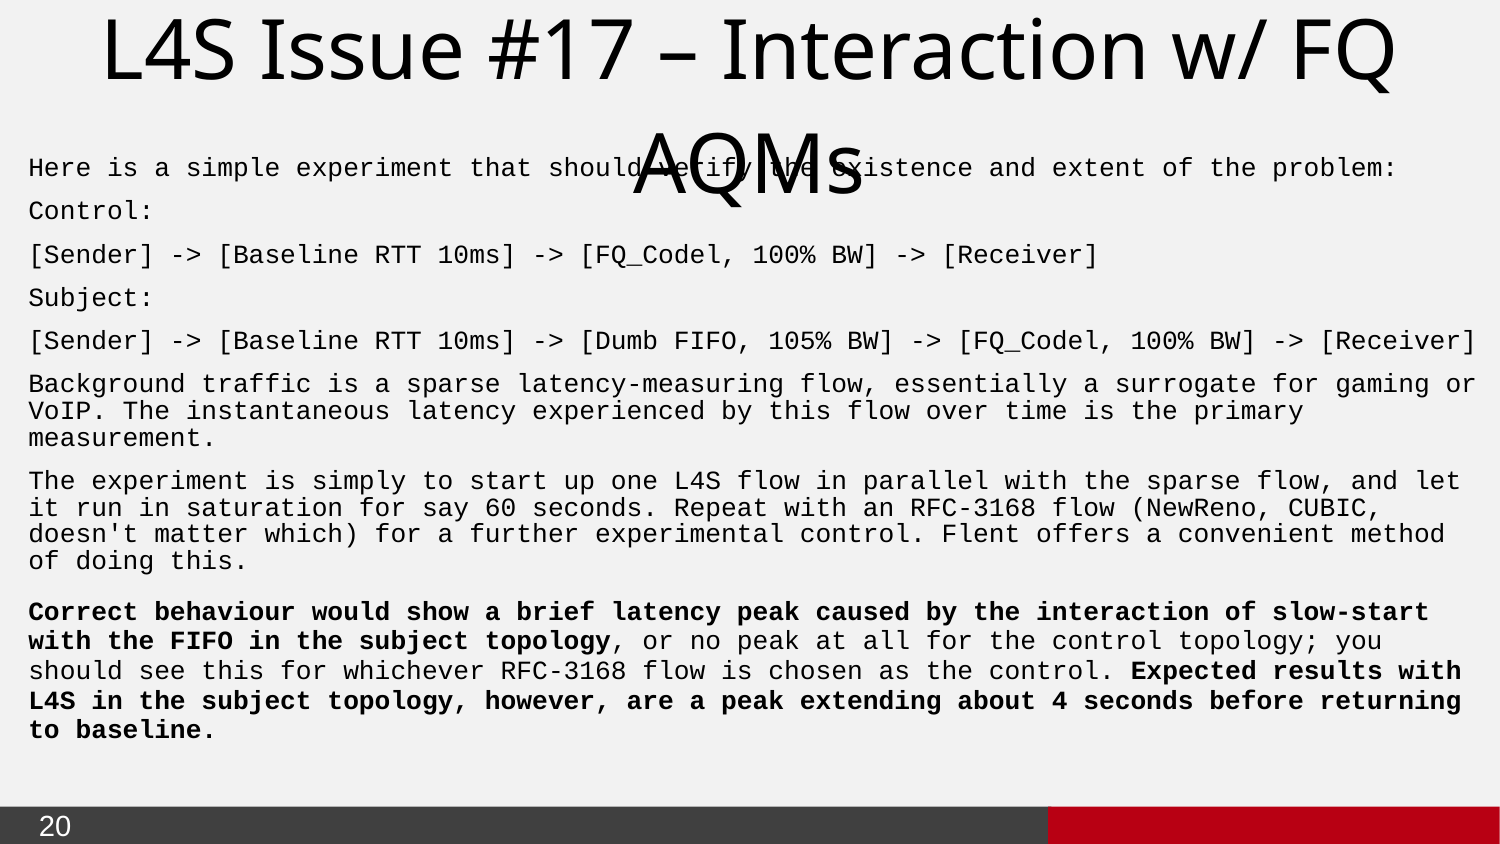

# L4S Issue #17 – Interaction w/ FQ AQMs
Here is a simple experiment that should verify the existence and extent of the problem:
Control:
[Sender] -> [Baseline RTT 10ms] -> [FQ_Codel, 100% BW] -> [Receiver]
Subject:
[Sender] -> [Baseline RTT 10ms] -> [Dumb FIFO, 105% BW] -> [FQ_Codel, 100% BW] -> [Receiver]
Background traffic is a sparse latency-measuring flow, essentially a surrogate for gaming or VoIP. The instantaneous latency experienced by this flow over time is the primary measurement.
The experiment is simply to start up one L4S flow in parallel with the sparse flow, and let it run in saturation for say 60 seconds. Repeat with an RFC-3168 flow (NewReno, CUBIC, doesn't matter which) for a further experimental control. Flent offers a convenient method of doing this.
Correct behaviour would show a brief latency peak caused by the interaction of slow-start with the FIFO in the subject topology, or no peak at all for the control topology; you should see this for whichever RFC-3168 flow is chosen as the control. Expected results with L4S in the subject topology, however, are a peak extending about 4 seconds before returning to baseline.
20